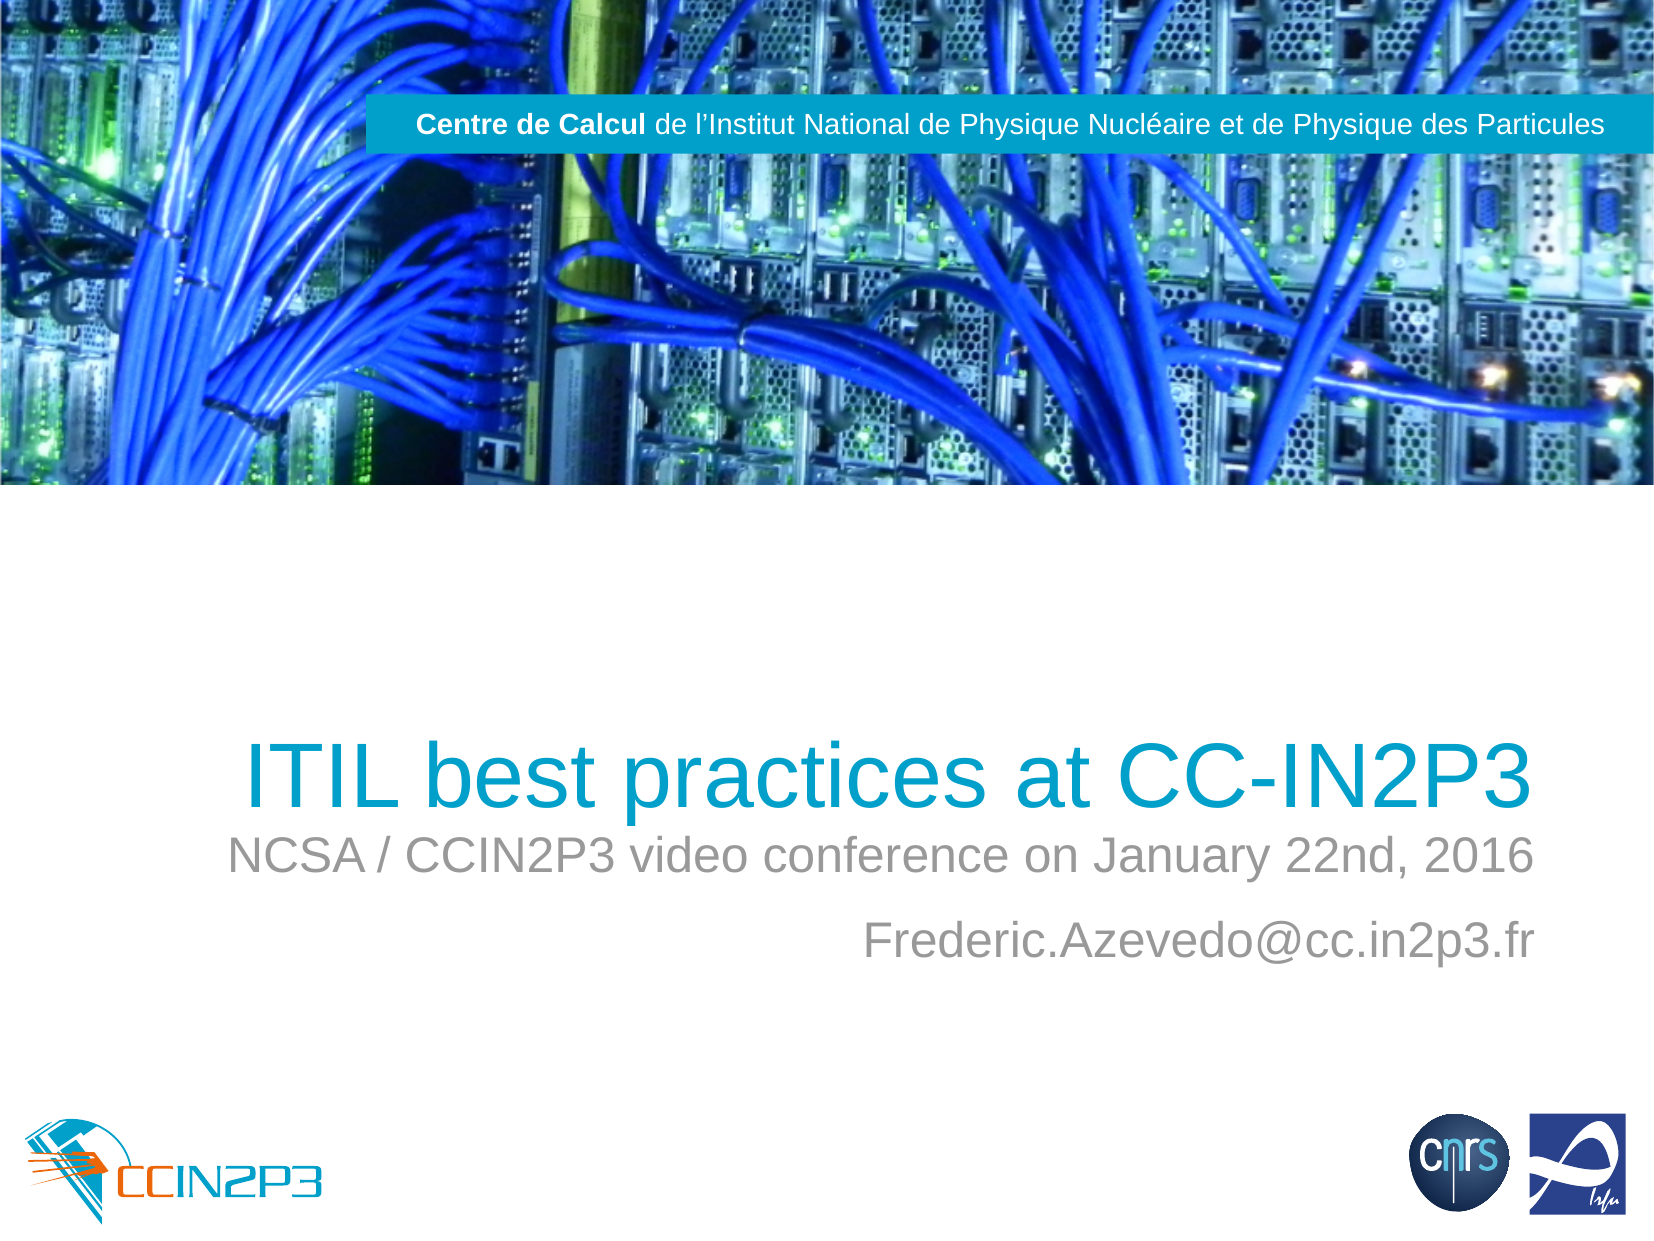

# ITIL best practices at CC-IN2P3
NCSA / CCIN2P3 video conference on January 22nd, 2016
Frederic.Azevedo@cc.in2p3.fr